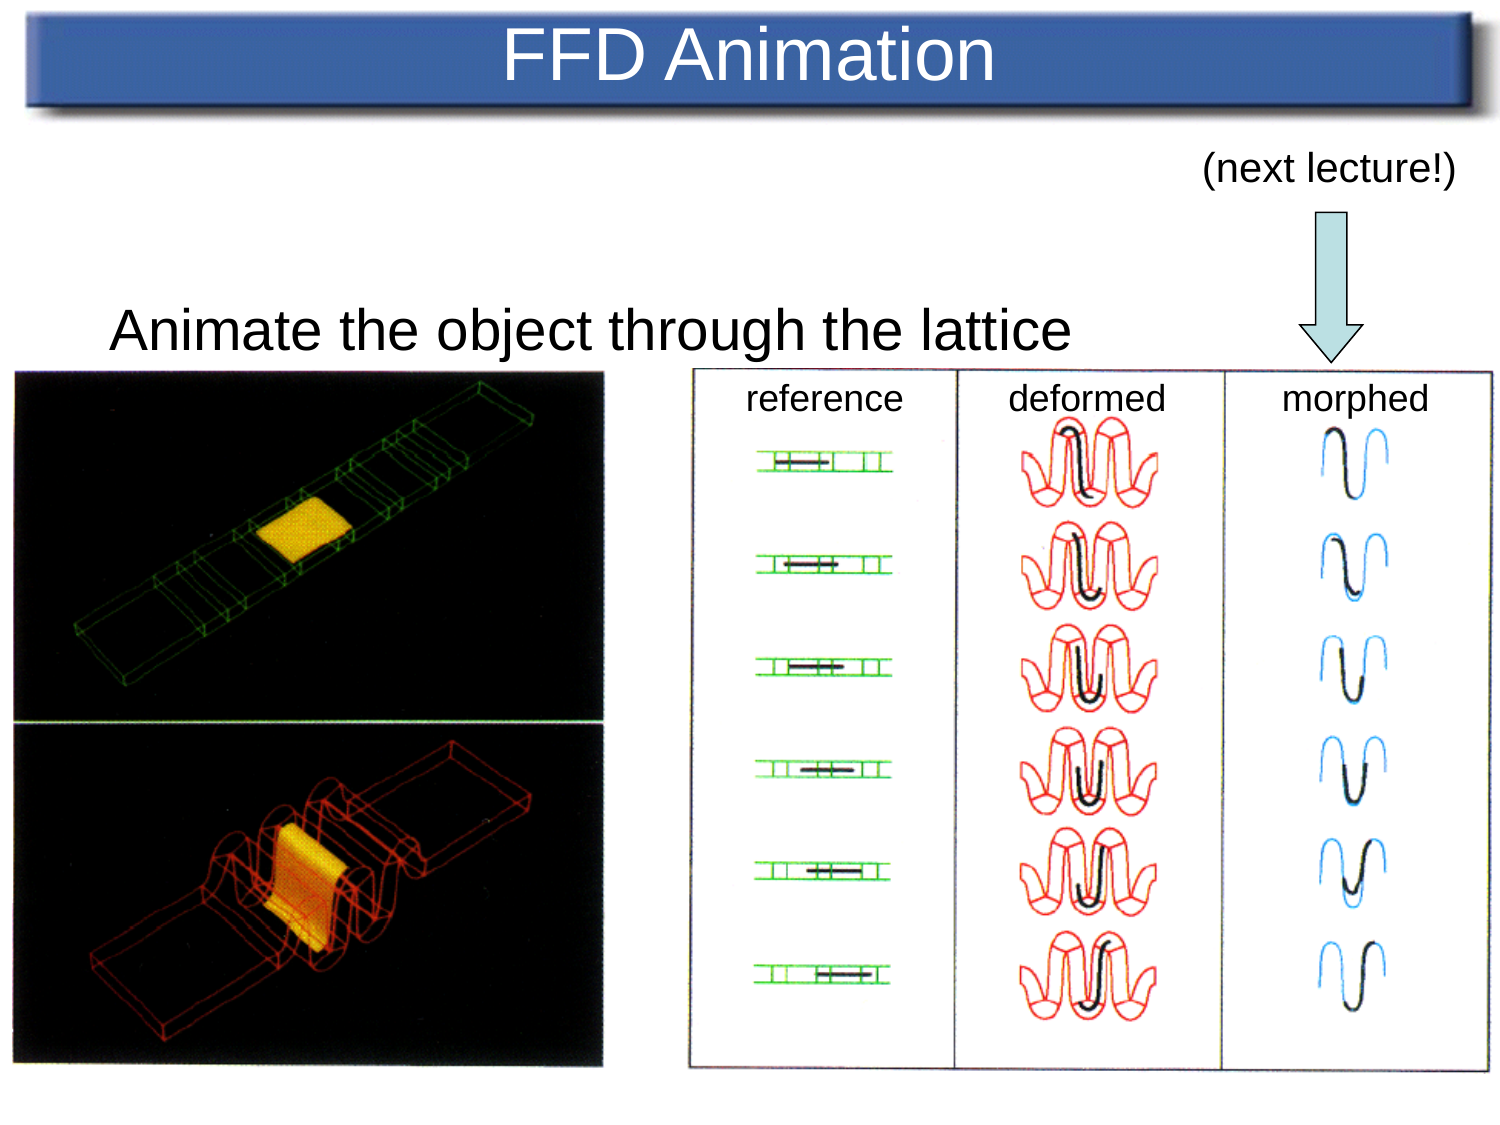

# FFD Animation
(next lecture!)
Animate the object through the lattice
reference
deformed
morphed